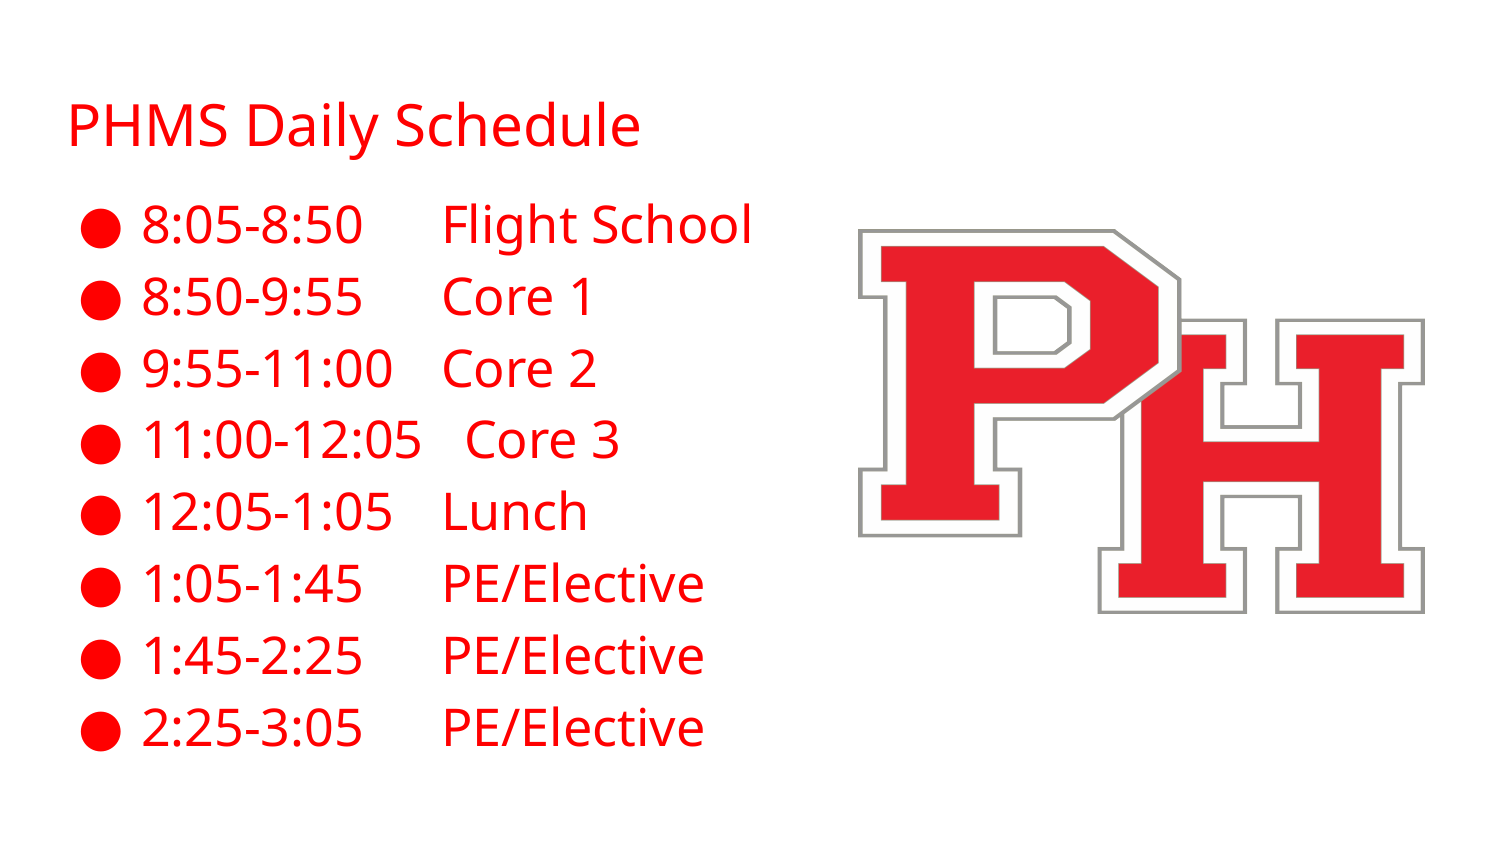

# PHMS Daily Schedule
8:05-8:50 	Flight School
8:50-9:55 	Core 1
9:55-11:00	Core 2
11:00-12:05 Core 3
12:05-1:05	Lunch
1:05-1:45 	PE/Elective
1:45-2:25 	PE/Elective
2:25-3:05 	PE/Elective